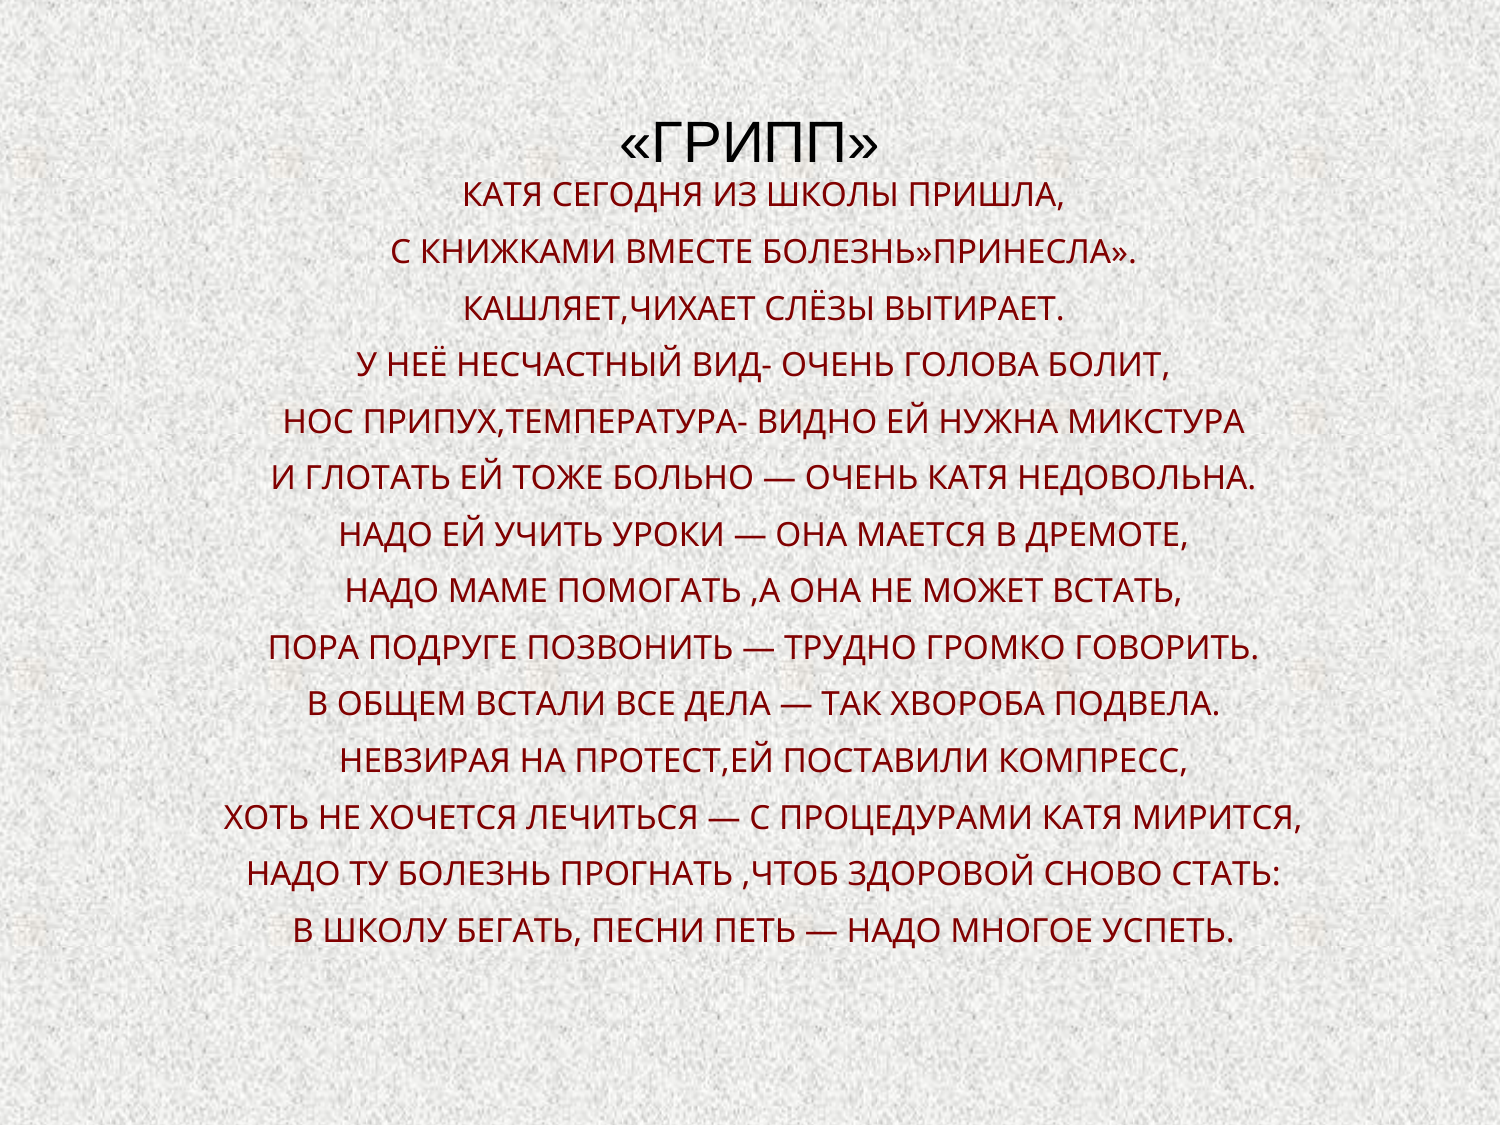

# «ГРИПП»
КАТЯ СЕГОДНЯ ИЗ ШКОЛЫ ПРИШЛА,
С КНИЖКАМИ ВМЕСТЕ БОЛЕЗНЬ»ПРИНЕСЛА».
КАШЛЯЕТ,ЧИХАЕТ СЛЁЗЫ ВЫТИРАЕТ.
У НЕЁ НЕСЧАСТНЫЙ ВИД- ОЧЕНЬ ГОЛОВА БОЛИТ,
НОС ПРИПУХ,ТЕМПЕРАТУРА- ВИДНО ЕЙ НУЖНА МИКСТУРА
И ГЛОТАТЬ ЕЙ ТОЖЕ БОЛЬНО — ОЧЕНЬ КАТЯ НЕДОВОЛЬНА.
НАДО ЕЙ УЧИТЬ УРОКИ — ОНА МАЕТСЯ В ДРЕМОТЕ,
НАДО МАМЕ ПОМОГАТЬ ,А ОНА НЕ МОЖЕТ ВСТАТЬ,
ПОРА ПОДРУГЕ ПОЗВОНИТЬ — ТРУДНО ГРОМКО ГОВОРИТЬ.
В ОБЩЕМ ВСТАЛИ ВСЕ ДЕЛА — ТАК ХВОРОБА ПОДВЕЛА.
НЕВЗИРАЯ НА ПРОТЕСТ,ЕЙ ПОСТАВИЛИ КОМПРЕСС,
ХОТЬ НЕ ХОЧЕТСЯ ЛЕЧИТЬСЯ — С ПРОЦЕДУРАМИ КАТЯ МИРИТСЯ,
НАДО ТУ БОЛЕЗНЬ ПРОГНАТЬ ,ЧТОБ ЗДОРОВОЙ СНОВО СТАТЬ:
В ШКОЛУ БЕГАТЬ, ПЕСНИ ПЕТЬ — НАДО МНОГОЕ УСПЕТЬ.